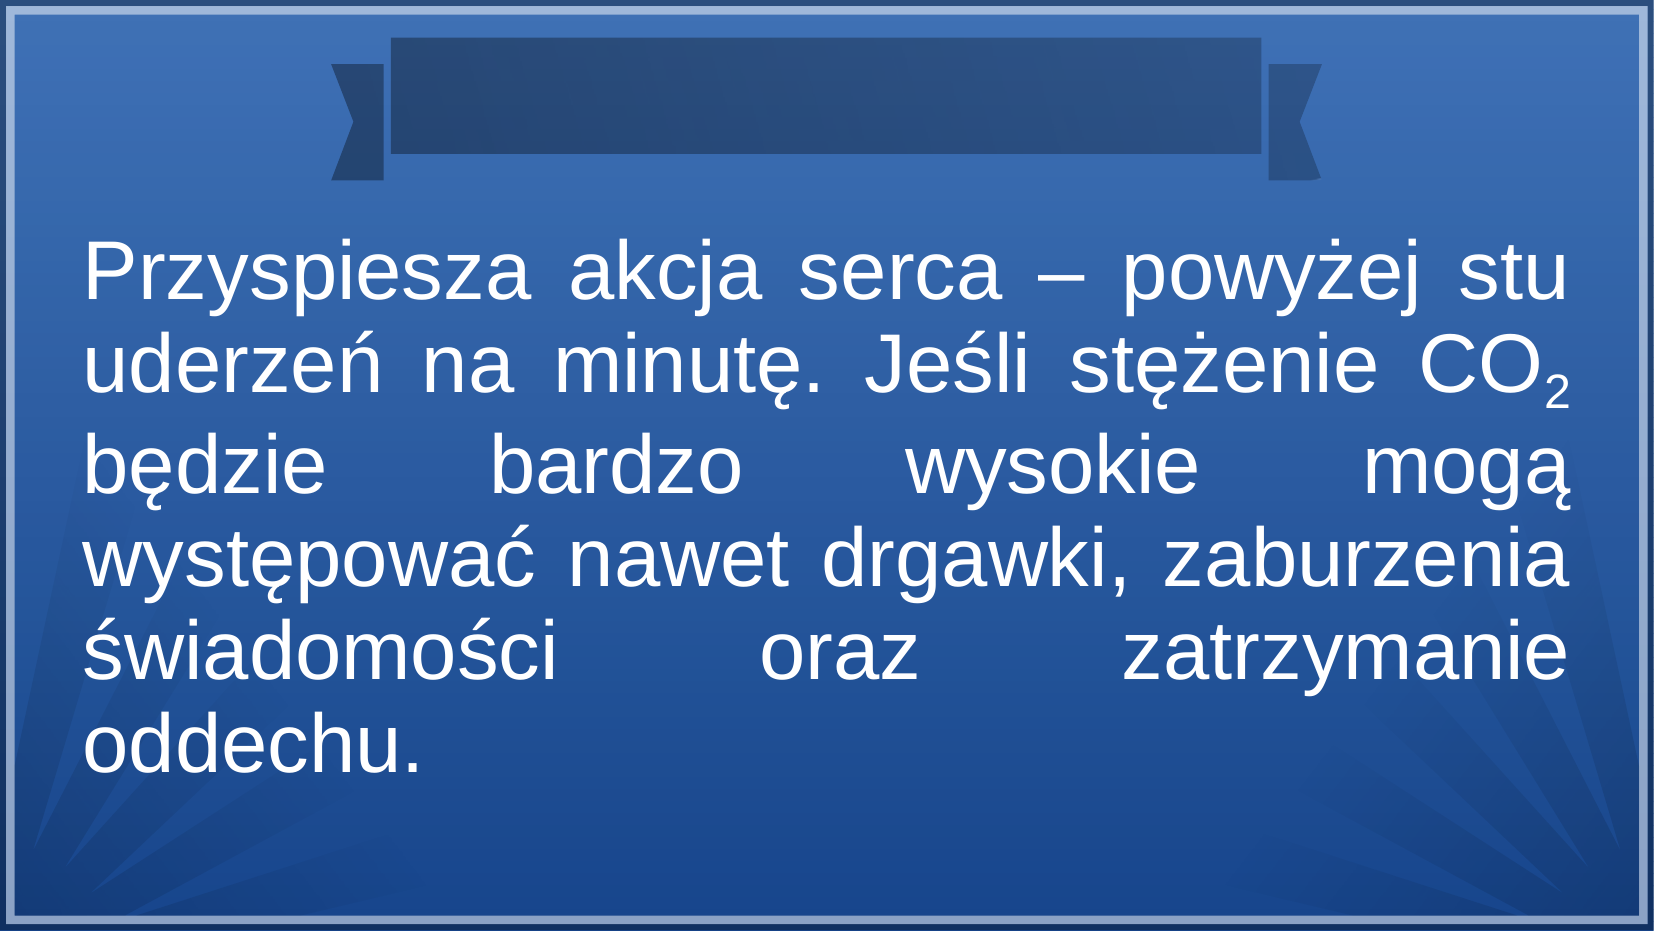

#
Przyspiesza akcja serca – powyżej stu uderzeń na minutę. Jeśli stężenie CO2 będzie bardzo wysokie mogą występować nawet drgawki, zaburzenia świadomości oraz zatrzymanie oddechu.